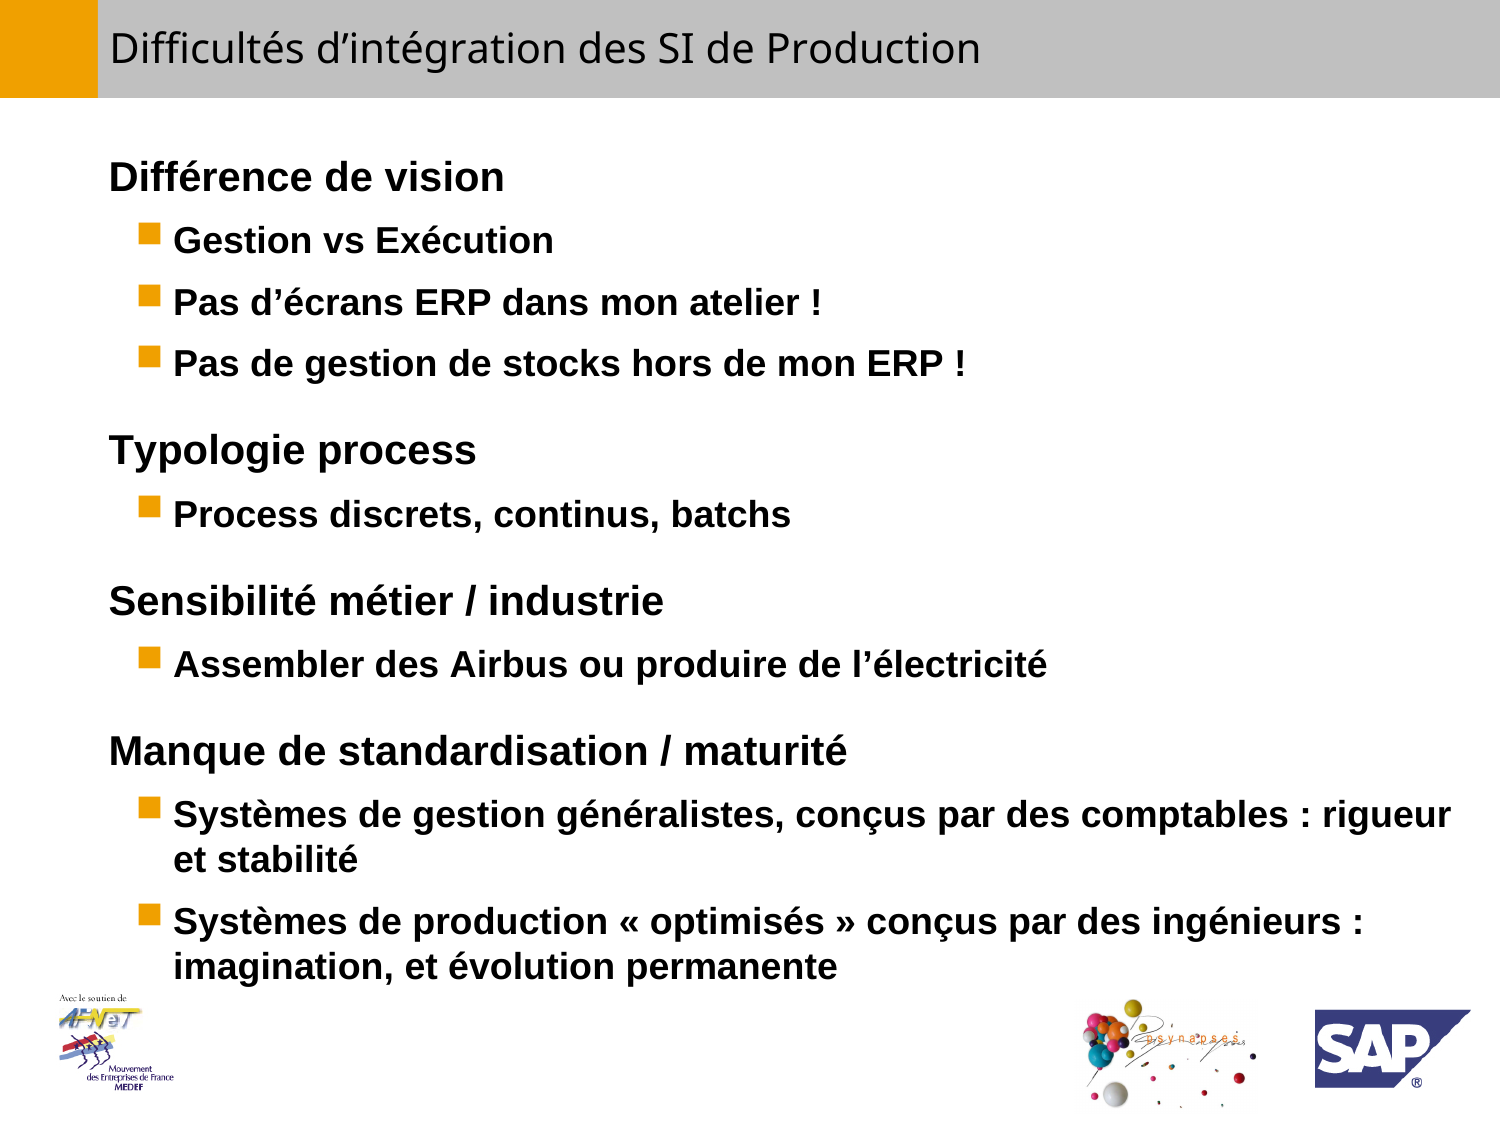

# Difficultés d’intégration des SI de Production
Différence de vision
Gestion vs Exécution
Pas d’écrans ERP dans mon atelier !
Pas de gestion de stocks hors de mon ERP !
Typologie process
Process discrets, continus, batchs
Sensibilité métier / industrie
Assembler des Airbus ou produire de l’électricité
Manque de standardisation / maturité
Systèmes de gestion généralistes, conçus par des comptables : rigueur et stabilité
Systèmes de production « optimisés » conçus par des ingénieurs : imagination, et évolution permanente